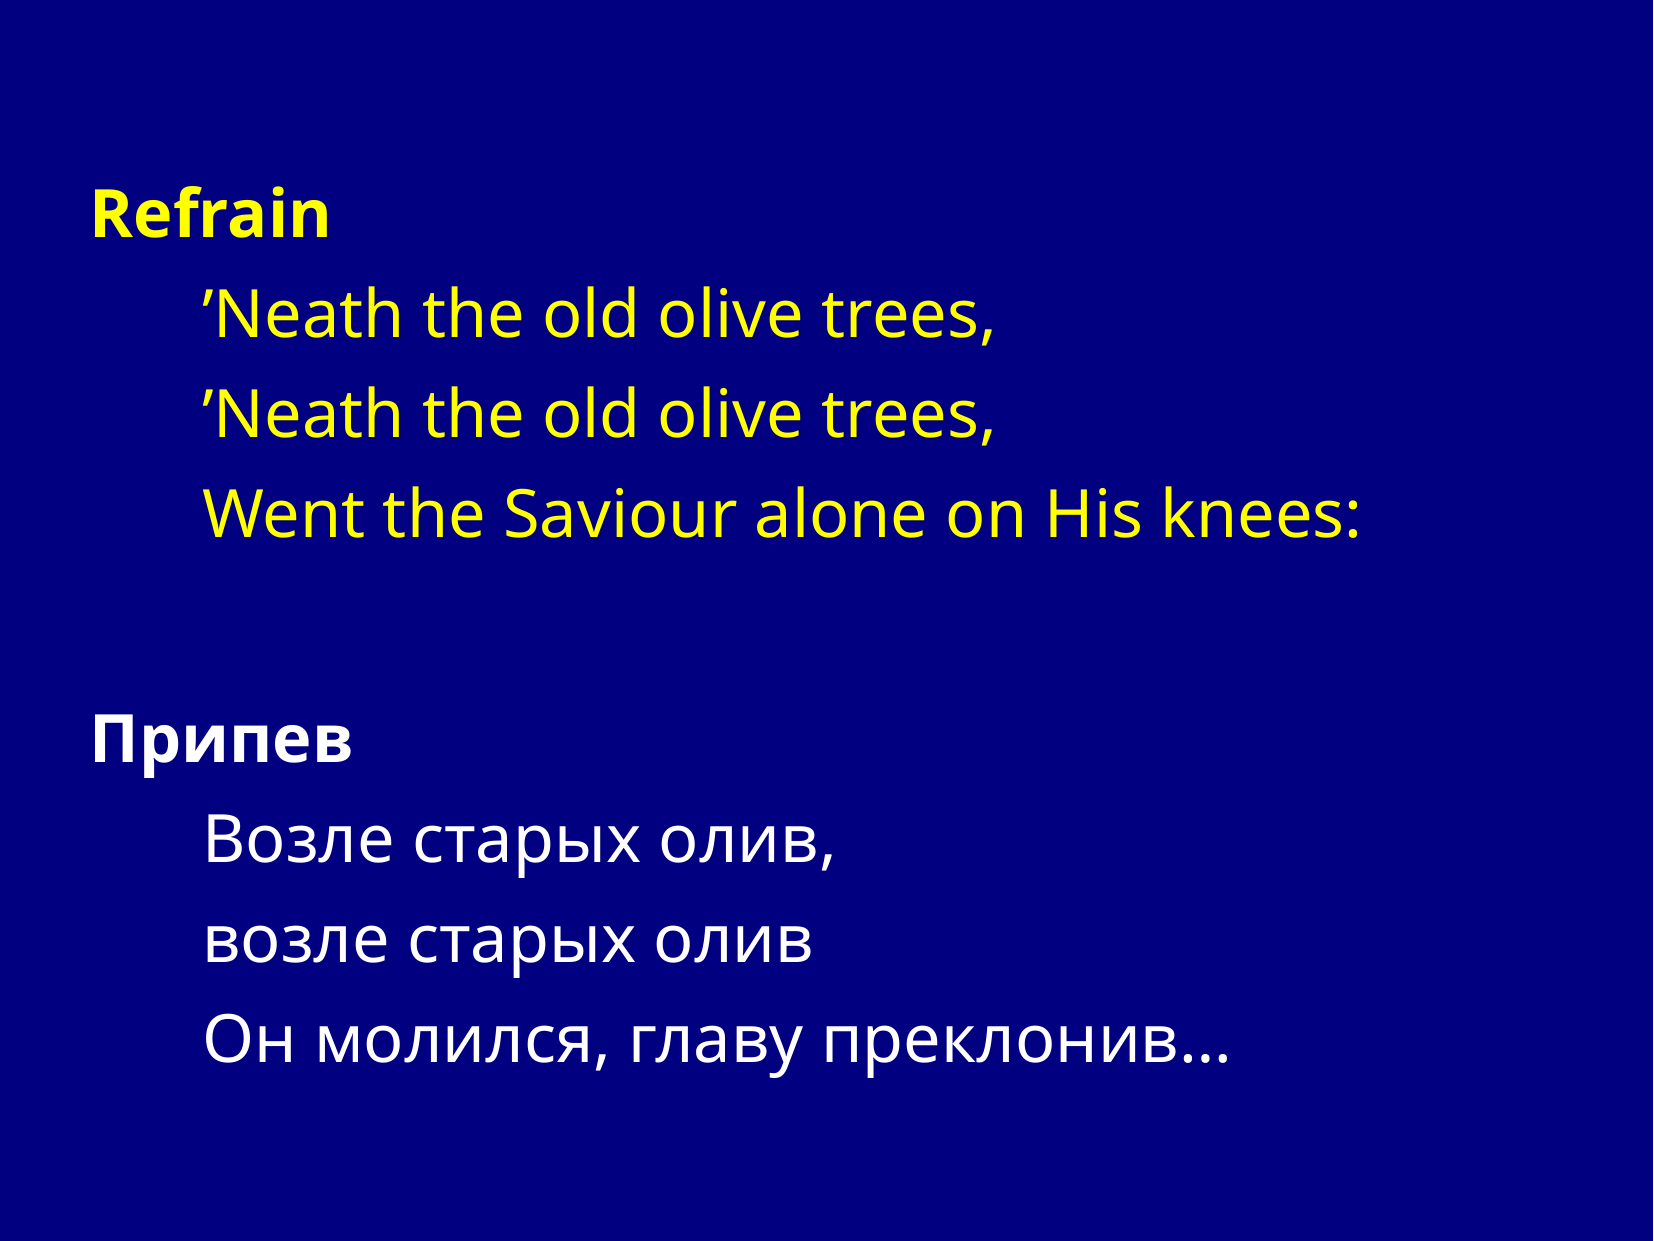

Refrain
	’Neath the old olive trees,
	’Neath the old olive trees,
	Went the Saviour alone on His knees:
Припев
	Возле старых олив,
	возле старых олив
	Он молился, главу преклонив…